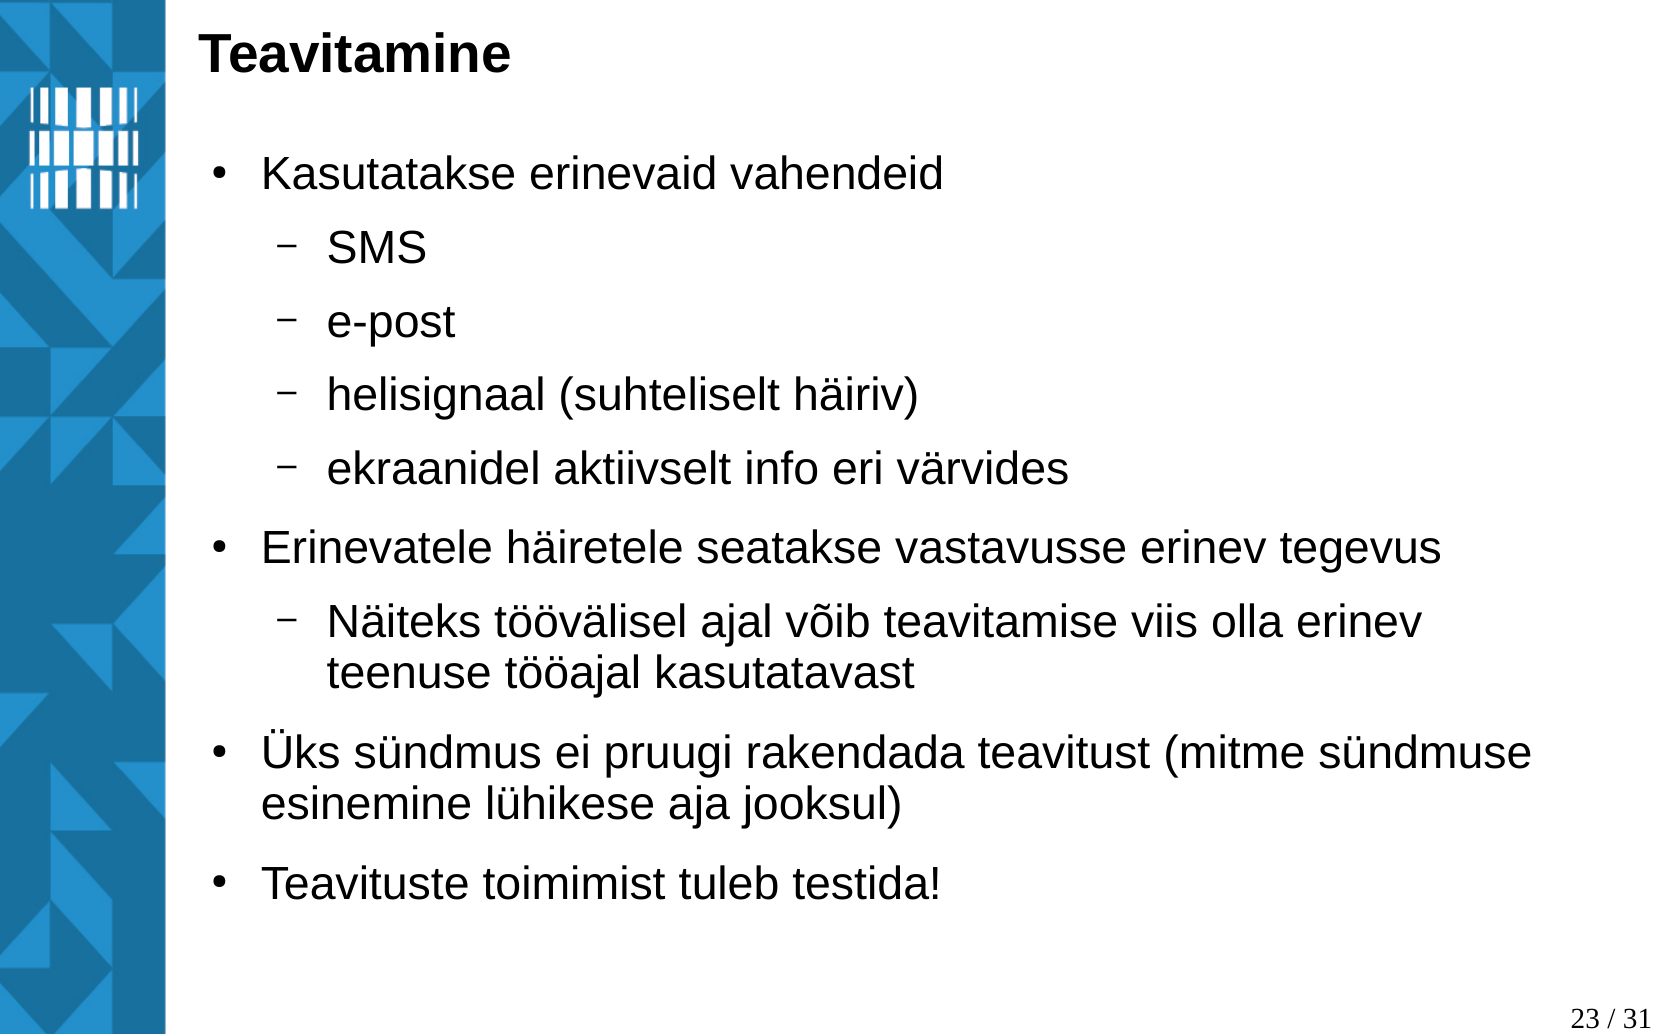

# Teavitamine
Kasutatakse erinevaid vahendeid
SMS
e-post
helisignaal (suhteliselt häiriv)
ekraanidel aktiivselt info eri värvides
Erinevatele häiretele seatakse vastavusse erinev tegevus
Näiteks töövälisel ajal võib teavitamise viis olla erinev teenuse tööajal kasutatavast
Üks sündmus ei pruugi rakendada teavitust (mitme sündmuse esinemine lühikese aja jooksul)
Teavituste toimimist tuleb testida!
23